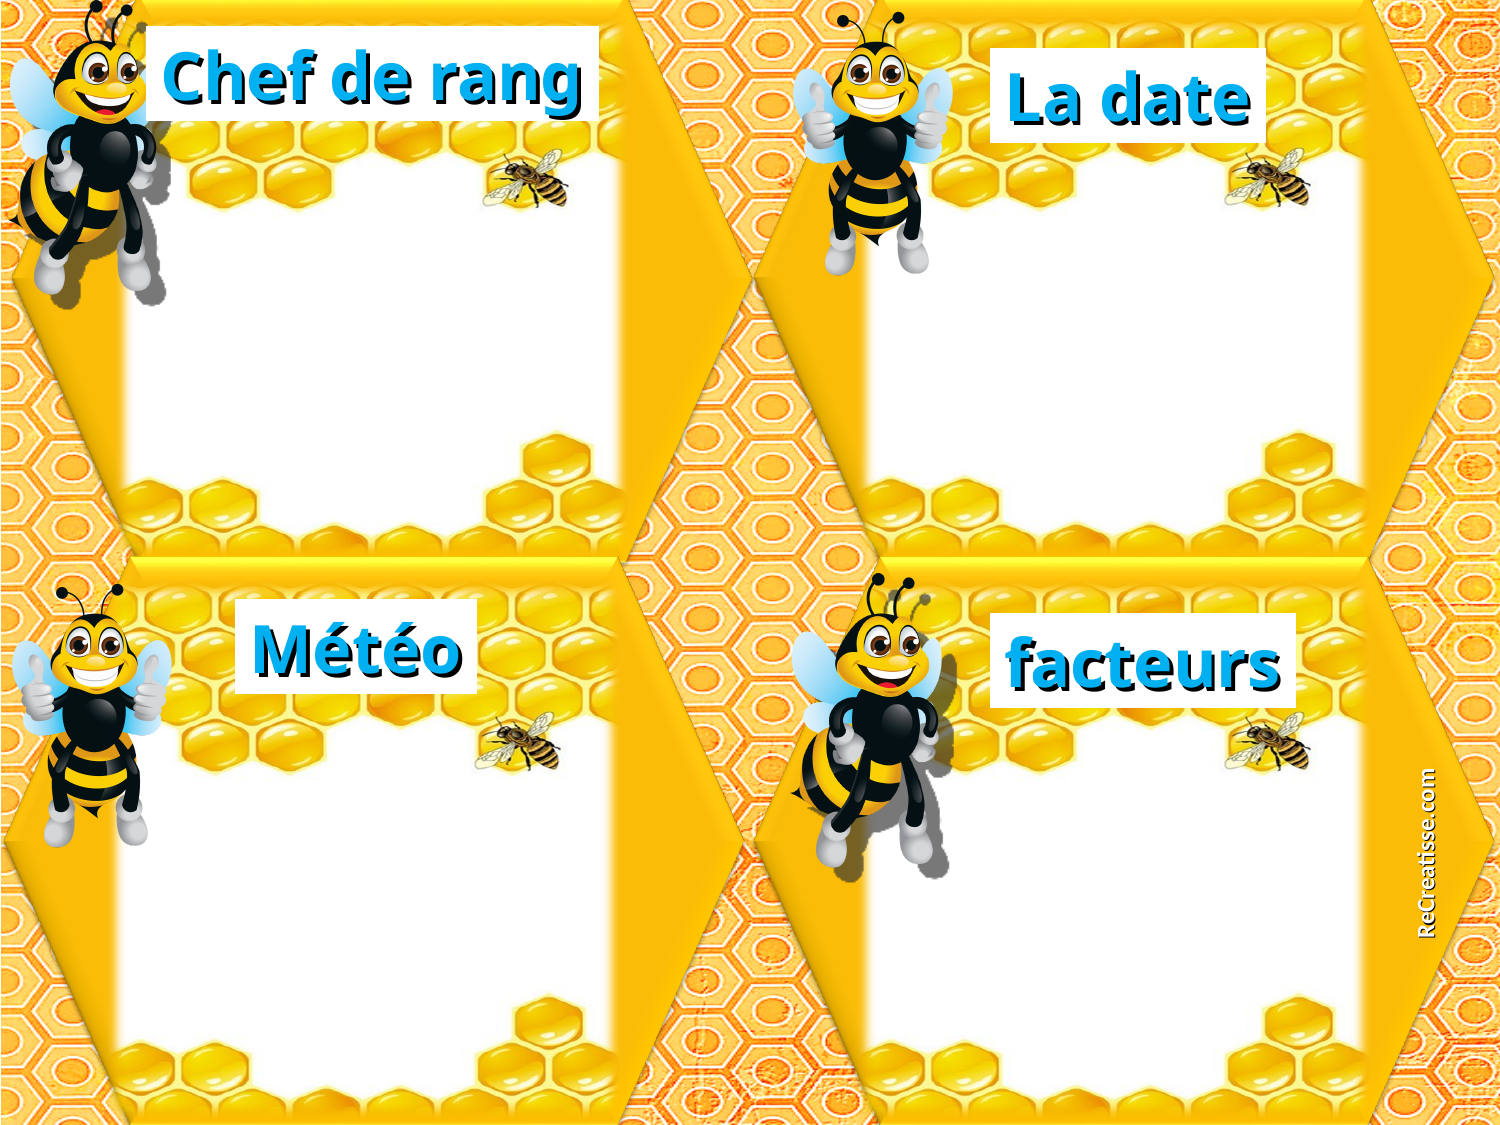

Chef de rang
La date
Météo
facteurs
ReCreatisse.com